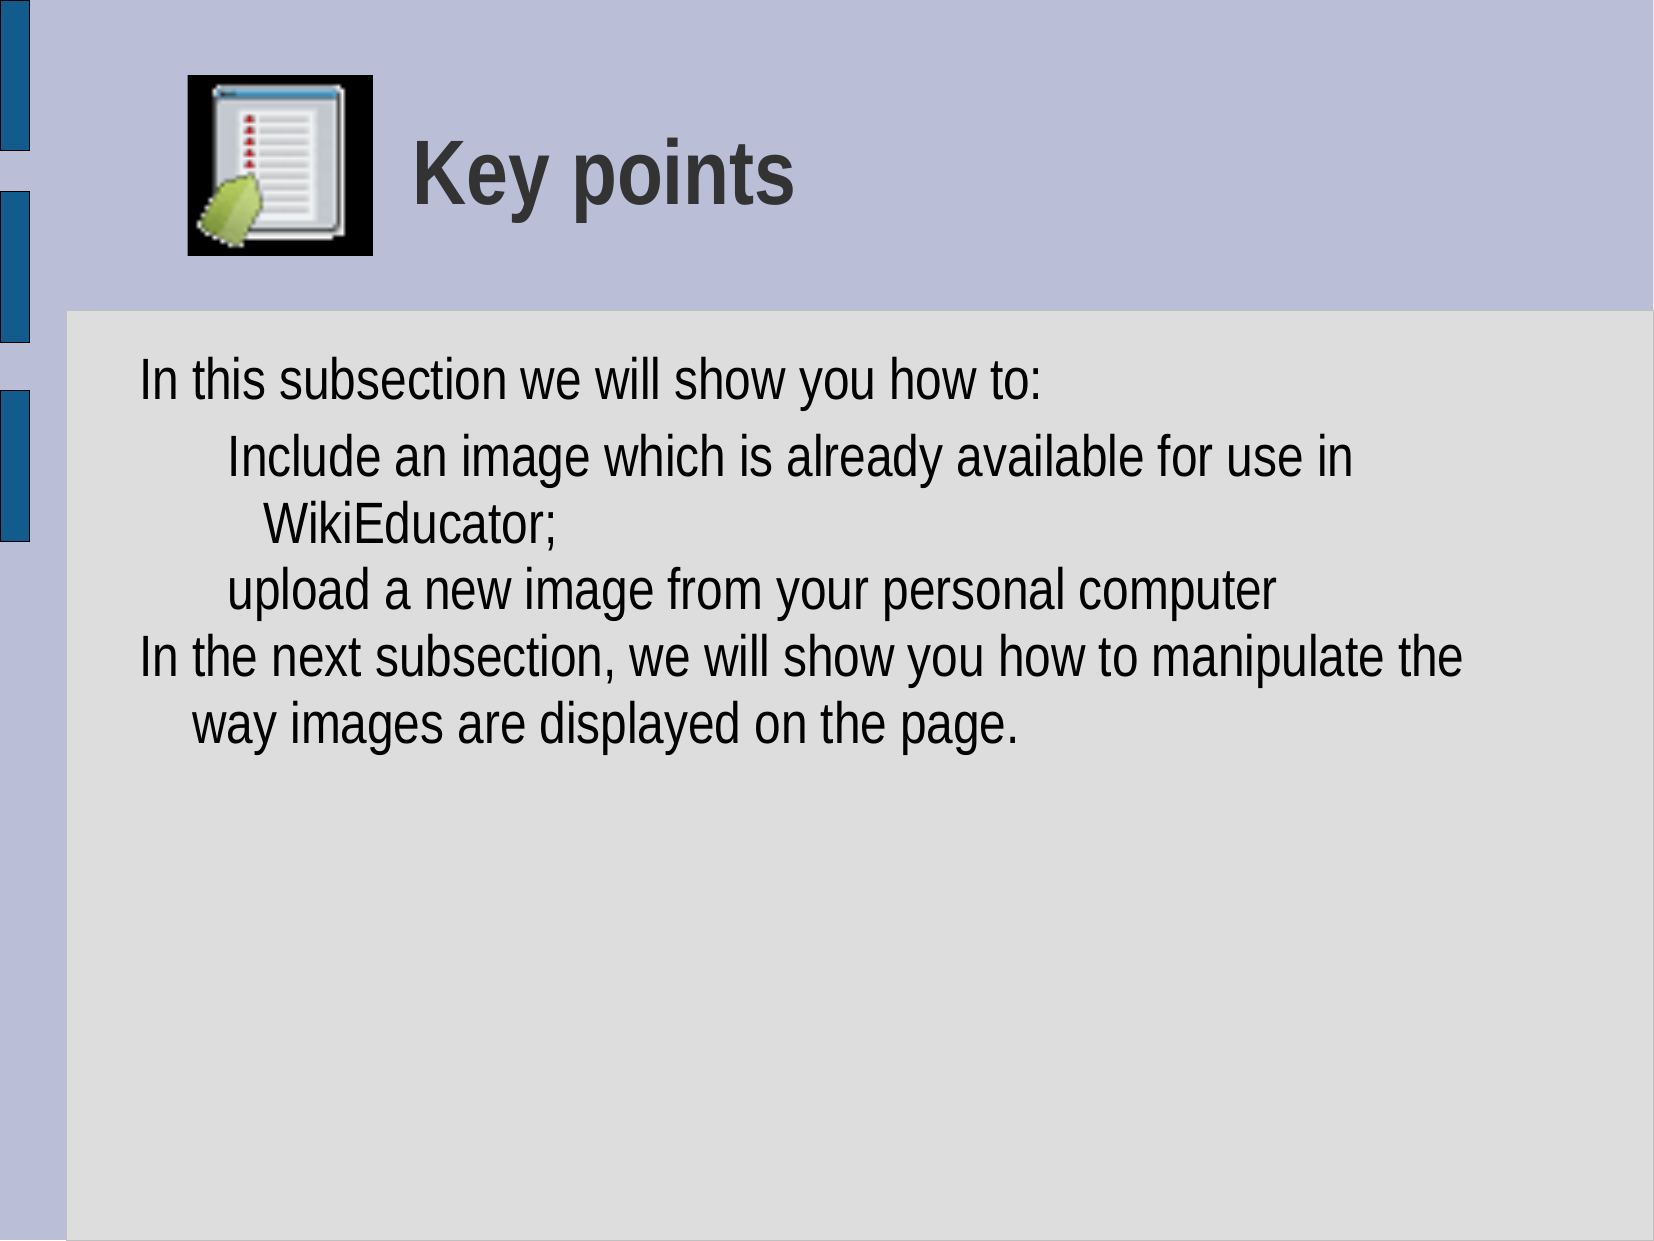

# Key points
In this subsection we will show you how to:
Include an image which is already available for use in WikiEducator;
upload a new image from your personal computer
In the next subsection, we will show you how to manipulate the way images are displayed on the page.